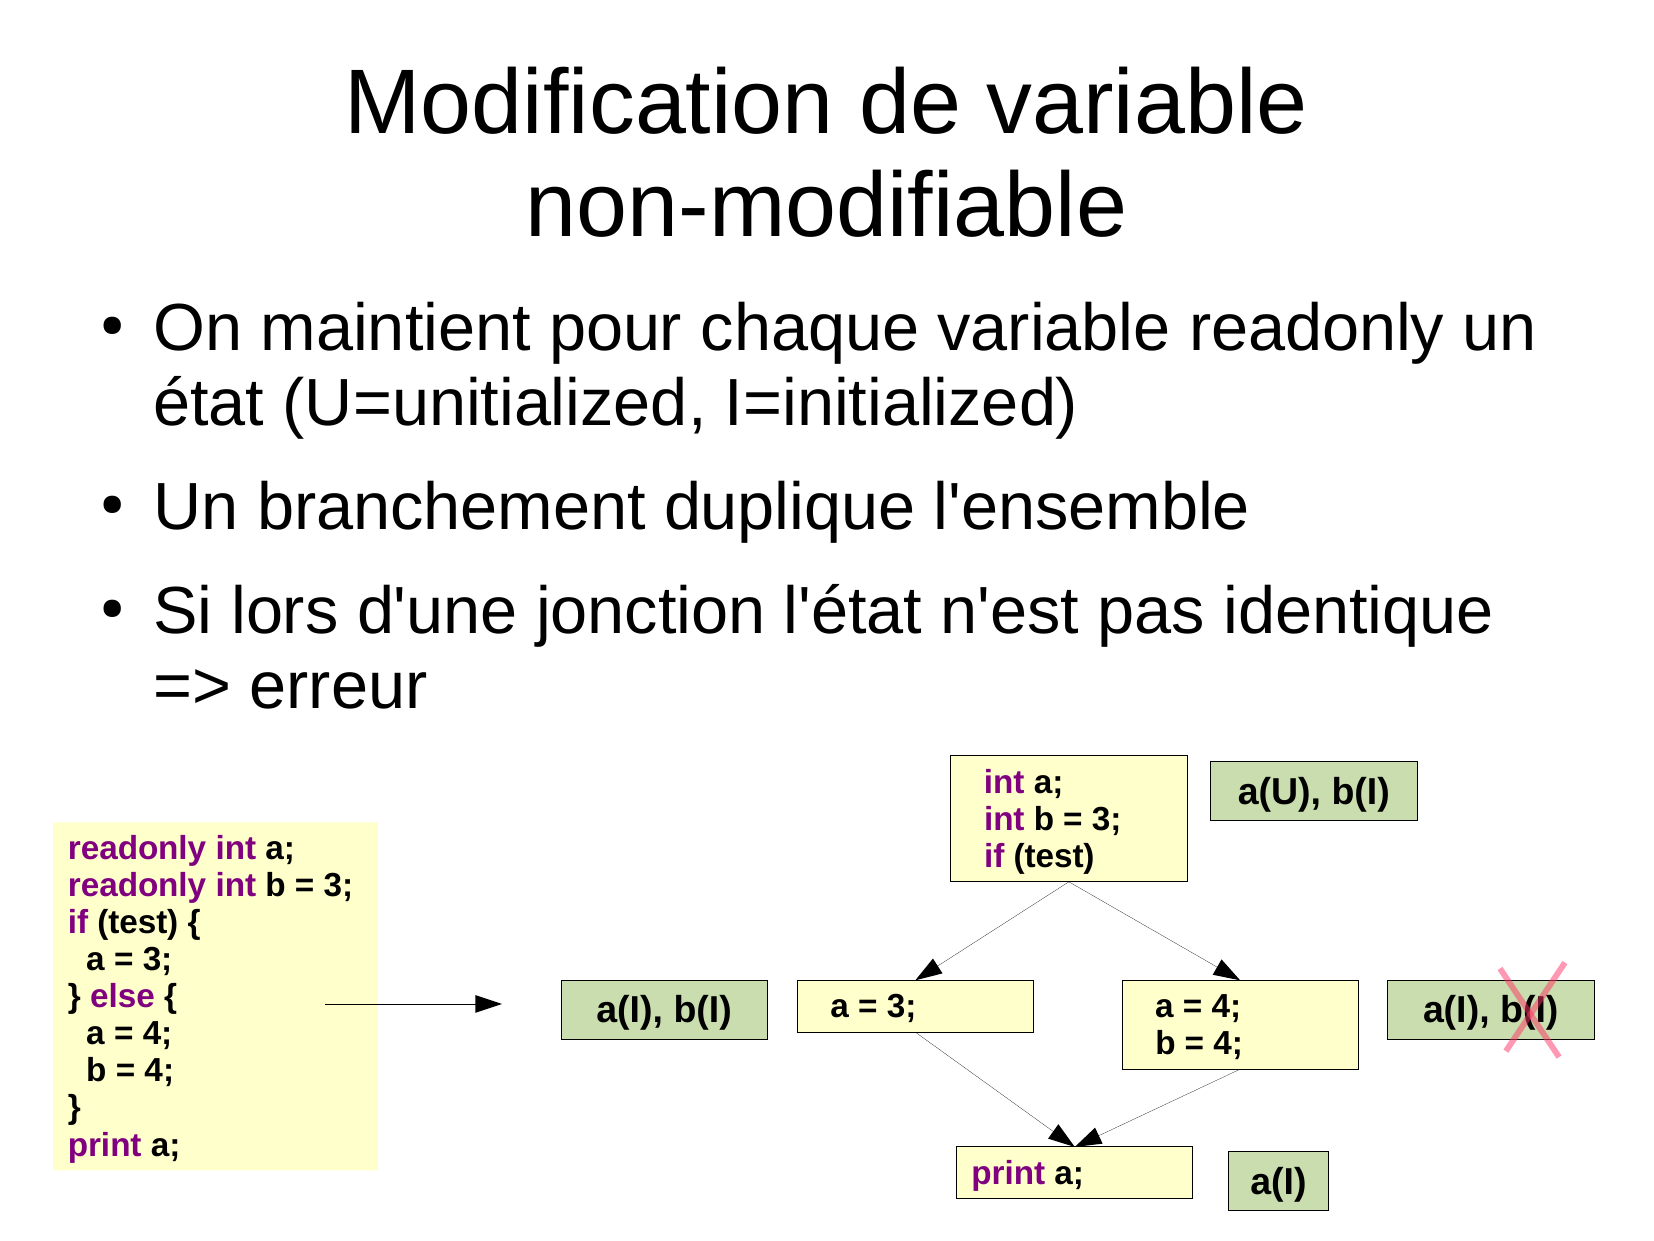

# Modification de variable non-modifiable
On maintient pour chaque variable readonly un état (U=unitialized, I=initialized)
Un branchement duplique l'ensemble
Si lors d'une jonction l'état n'est pas identique
=> erreur
 int a;
 int b = 3;
 if (test)
a(U), b(I)
readonly int a;
readonly int b = 3;
if (test) {
 a = 3;
} else {
 a = 4;
 b = 4;
}
print a;
a(I), b(I)
 a = 3;
 a = 4;
 b = 4;
a(I), b(I)
print a;
a(I)